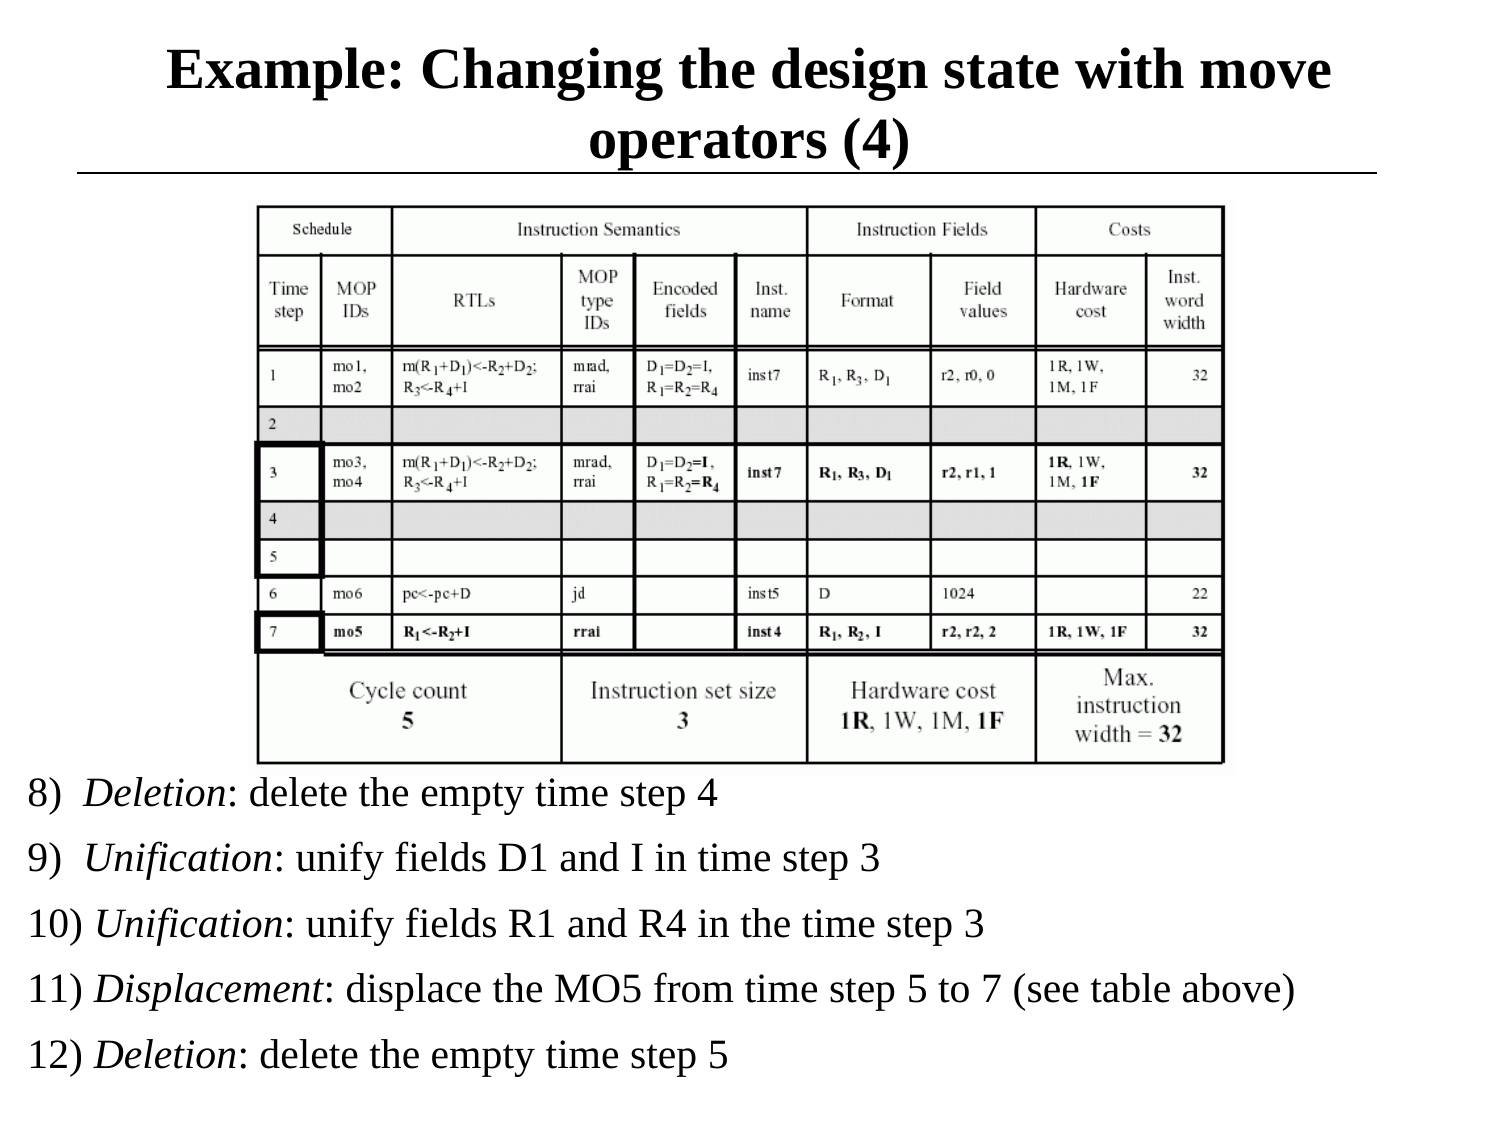

# Example: Changing the design state with move operators (4)
8) Deletion: delete the empty time step 4
9) Unification: unify fields D1 and I in time step 3
10) Unification: unify fields R1 and R4 in the time step 3
11) Displacement: displace the MO5 from time step 5 to 7 (see table above)
12) Deletion: delete the empty time step 5